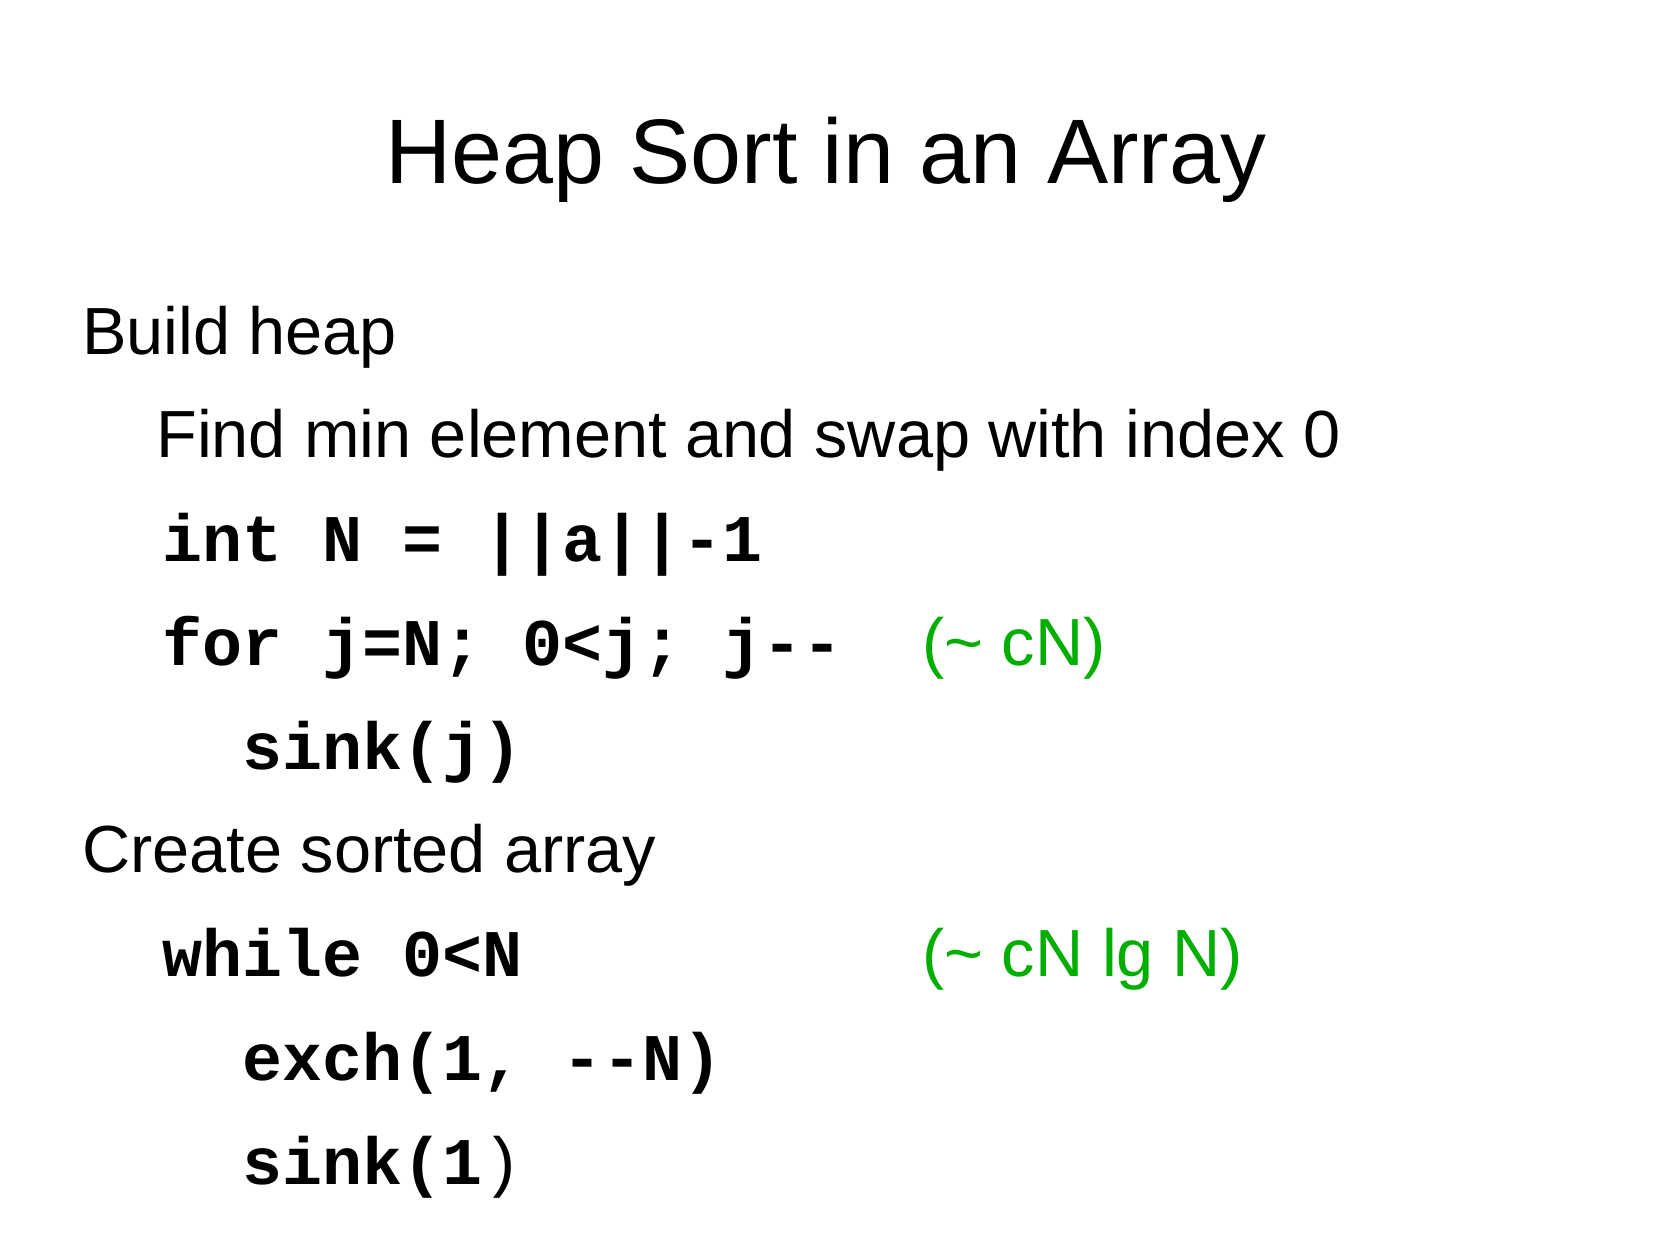

# Heap Sort in an Array
Build heap
 Find min element and swap with index 0
 int N = ||a||-1
 for j=N; 0<j; j-- (~ cN)
 sink(j)
Create sorted array
 while 0<N (~ cN lg N)
 exch(1, --N)
 sink(1)